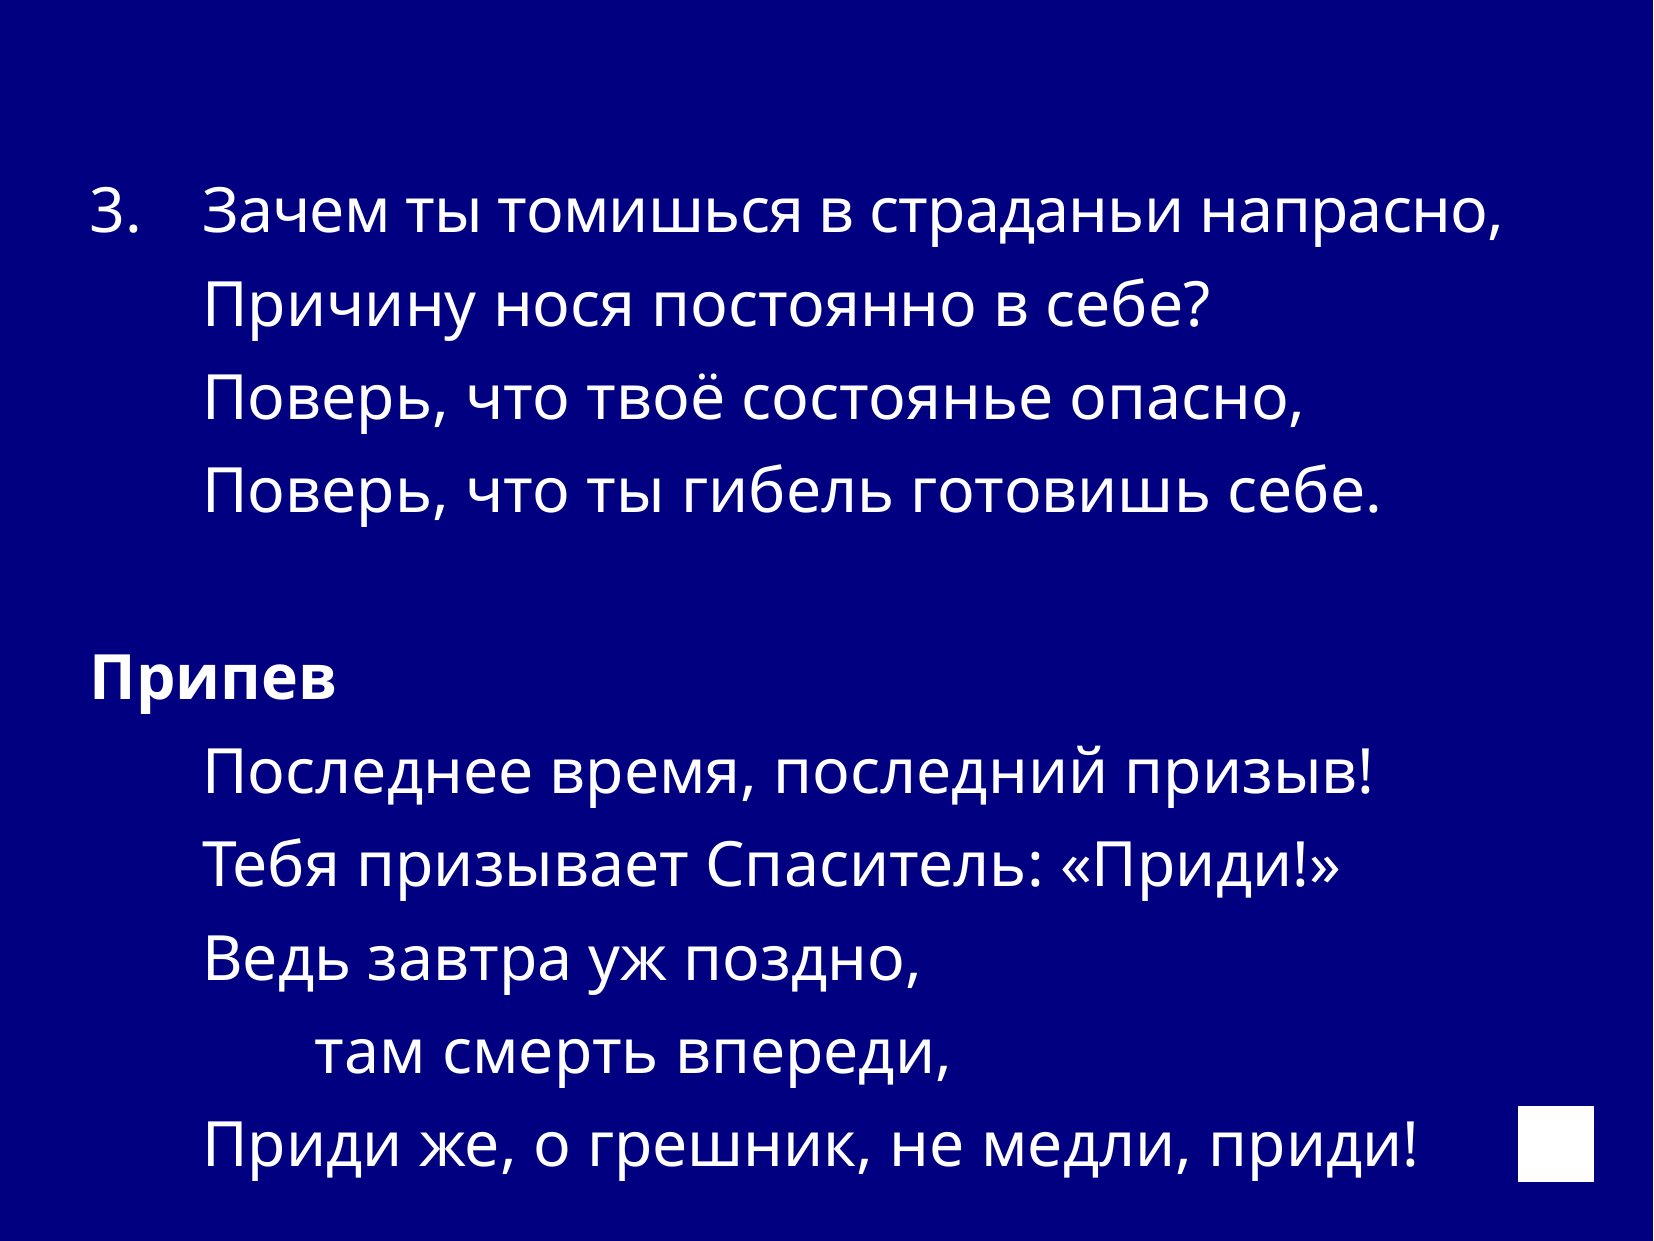

3.	Зачем ты томишься в страданьи напрасно,
	Причину нося постоянно в себе?
	Поверь, что твоё состоянье опасно,
	Поверь, что ты гибель готовишь себе.
Припев
	Последнее время, последний призыв!
	Тебя призывает Спаситель: «Приди!»
	Ведь завтра уж поздно,
		там смерть впереди,
	Приди же, о грешник, не медли, приди!